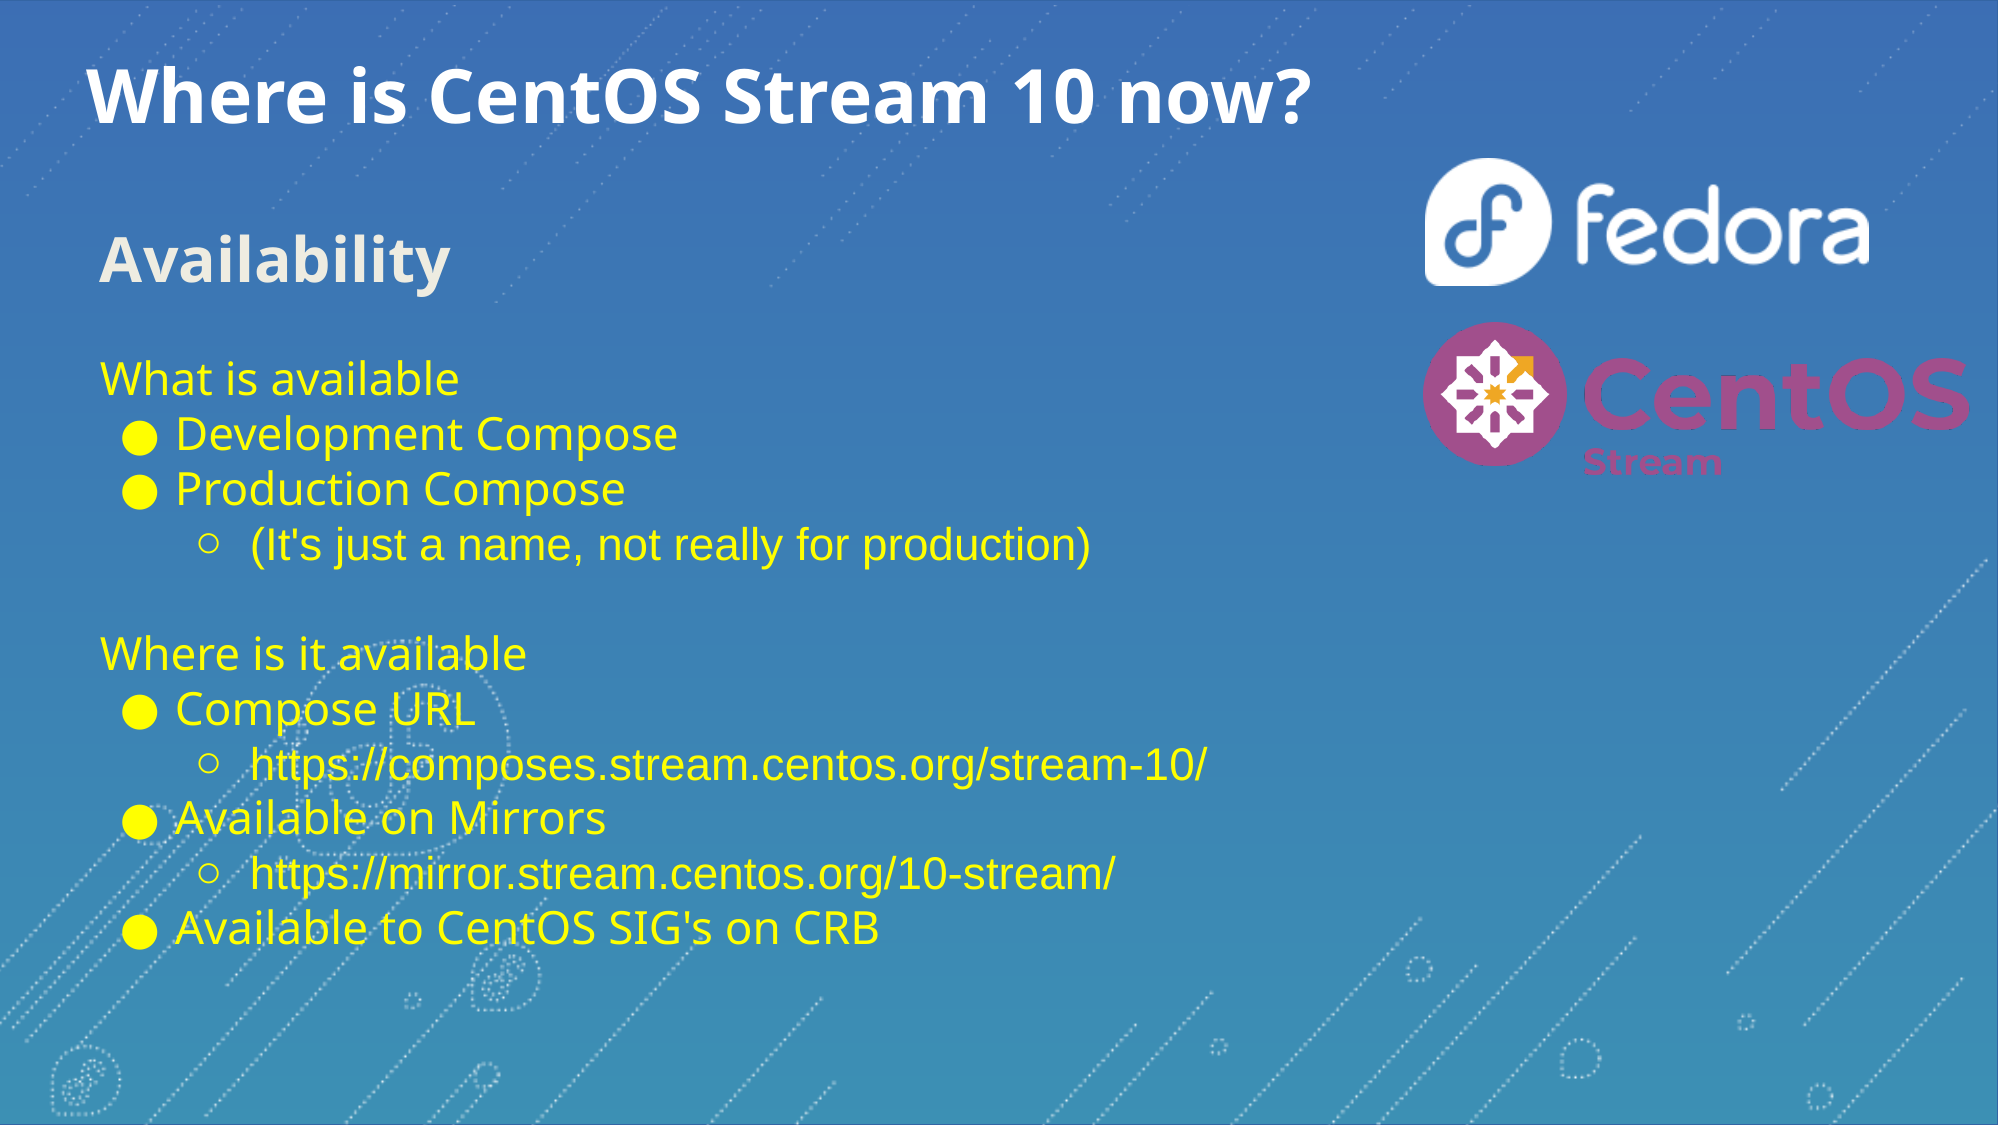

# Where is CentOS Stream 10 now?
Availability
What is available
Development Compose
Production Compose
(It's just a name, not really for production)
Where is it available
Compose URL
https://composes.stream.centos.org/stream-10/
Available on Mirrors
https://mirror.stream.centos.org/10-stream/
Available to CentOS SIG's on CRB